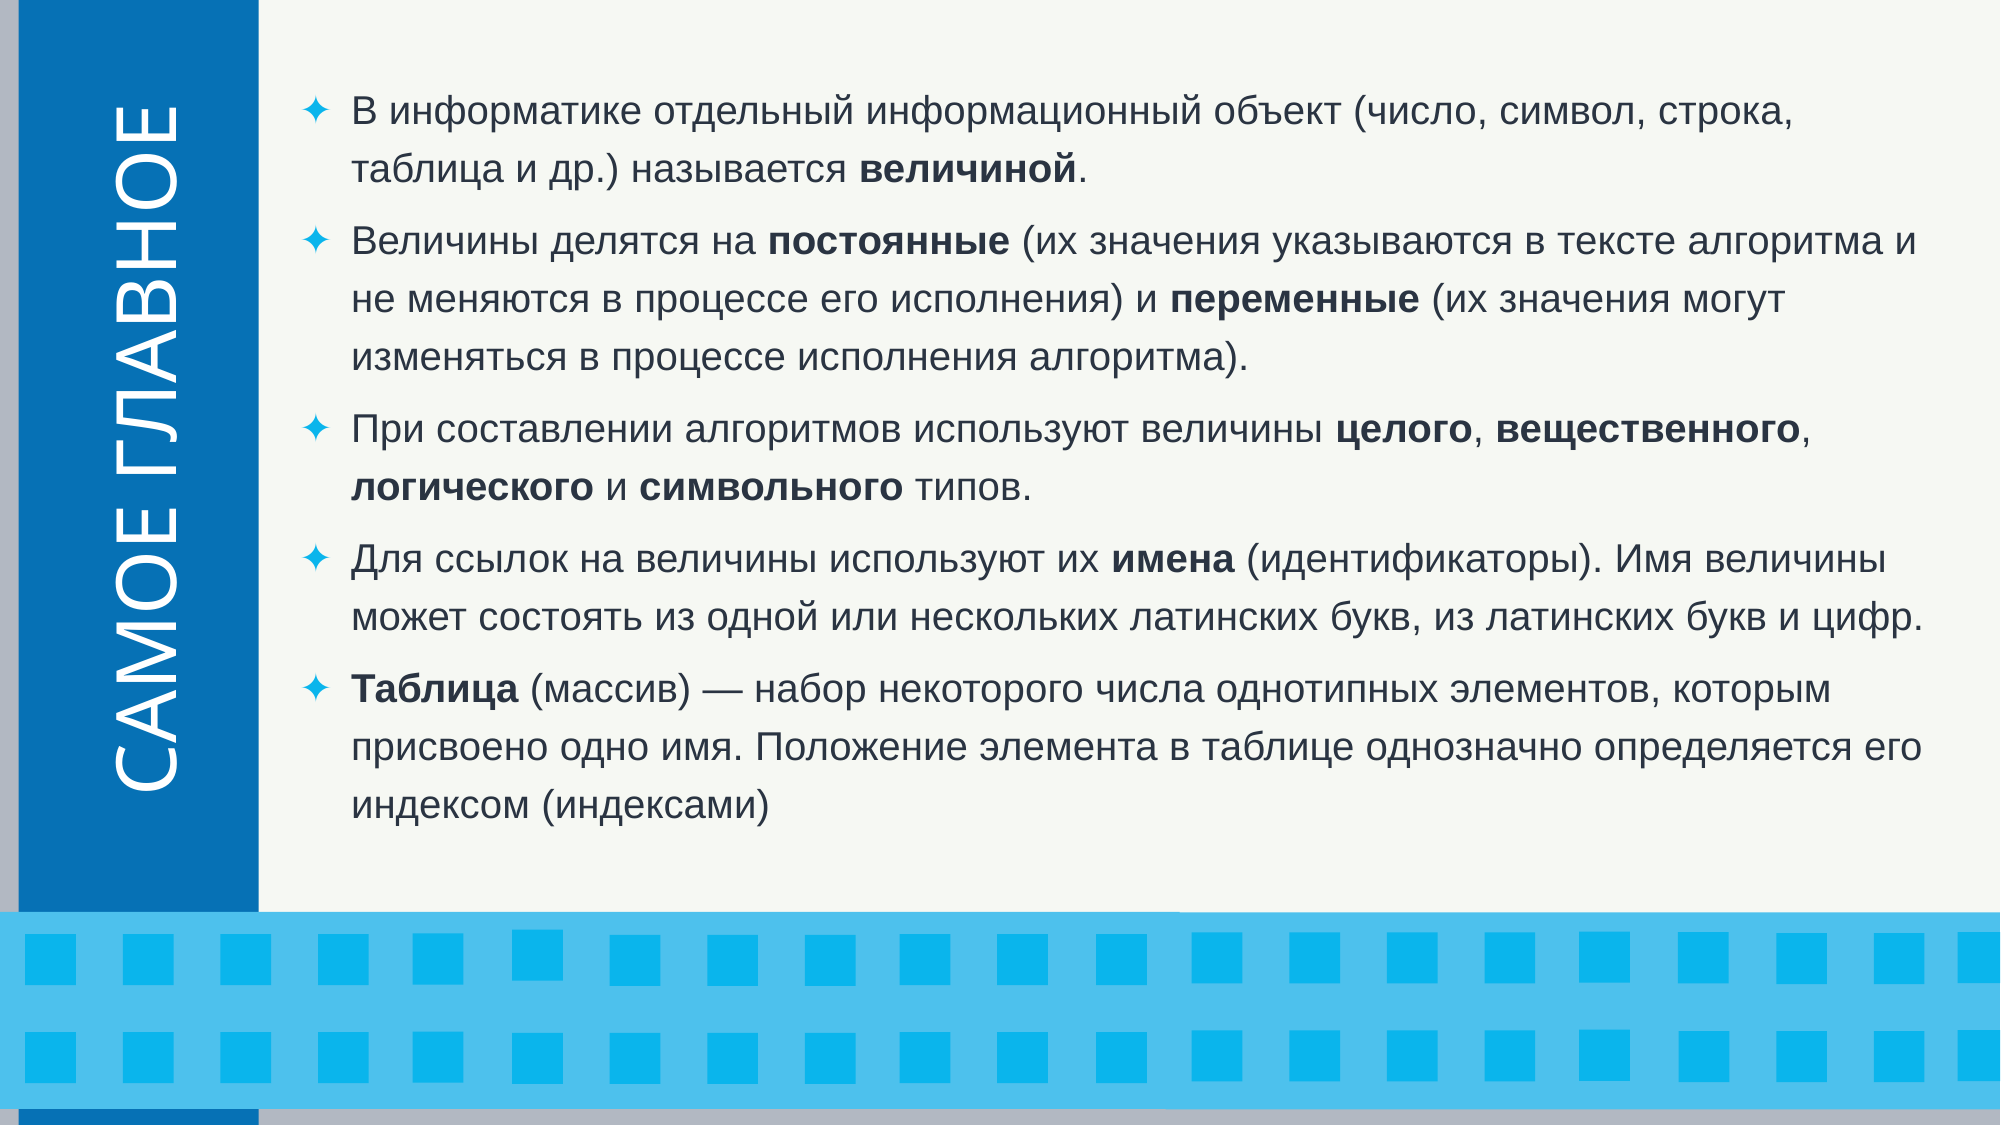

# В информатике отдельный информационный объект (число, символ, строка, таблица и др.) называется величиной.
Величины делятся на постоянные (их значения указываются в тексте алгоритма и не меняются в процессе его исполнения) и переменные (их значения могут изменяться в процессе исполнения алгоритма).
При составлении алгоритмов используют величины целого, вещественного, логического и символьного типов.
Для ссылок на величины используют их имена (идентификаторы). Имя величины может состоять из одной или нескольких латинских букв, из латинских букв и цифр.
Таблица (массив) — набор некоторого числа однотипных элементов, которым присвоено одно имя. Положение элемента в таблице однозначно определяется его индексом (индексами)